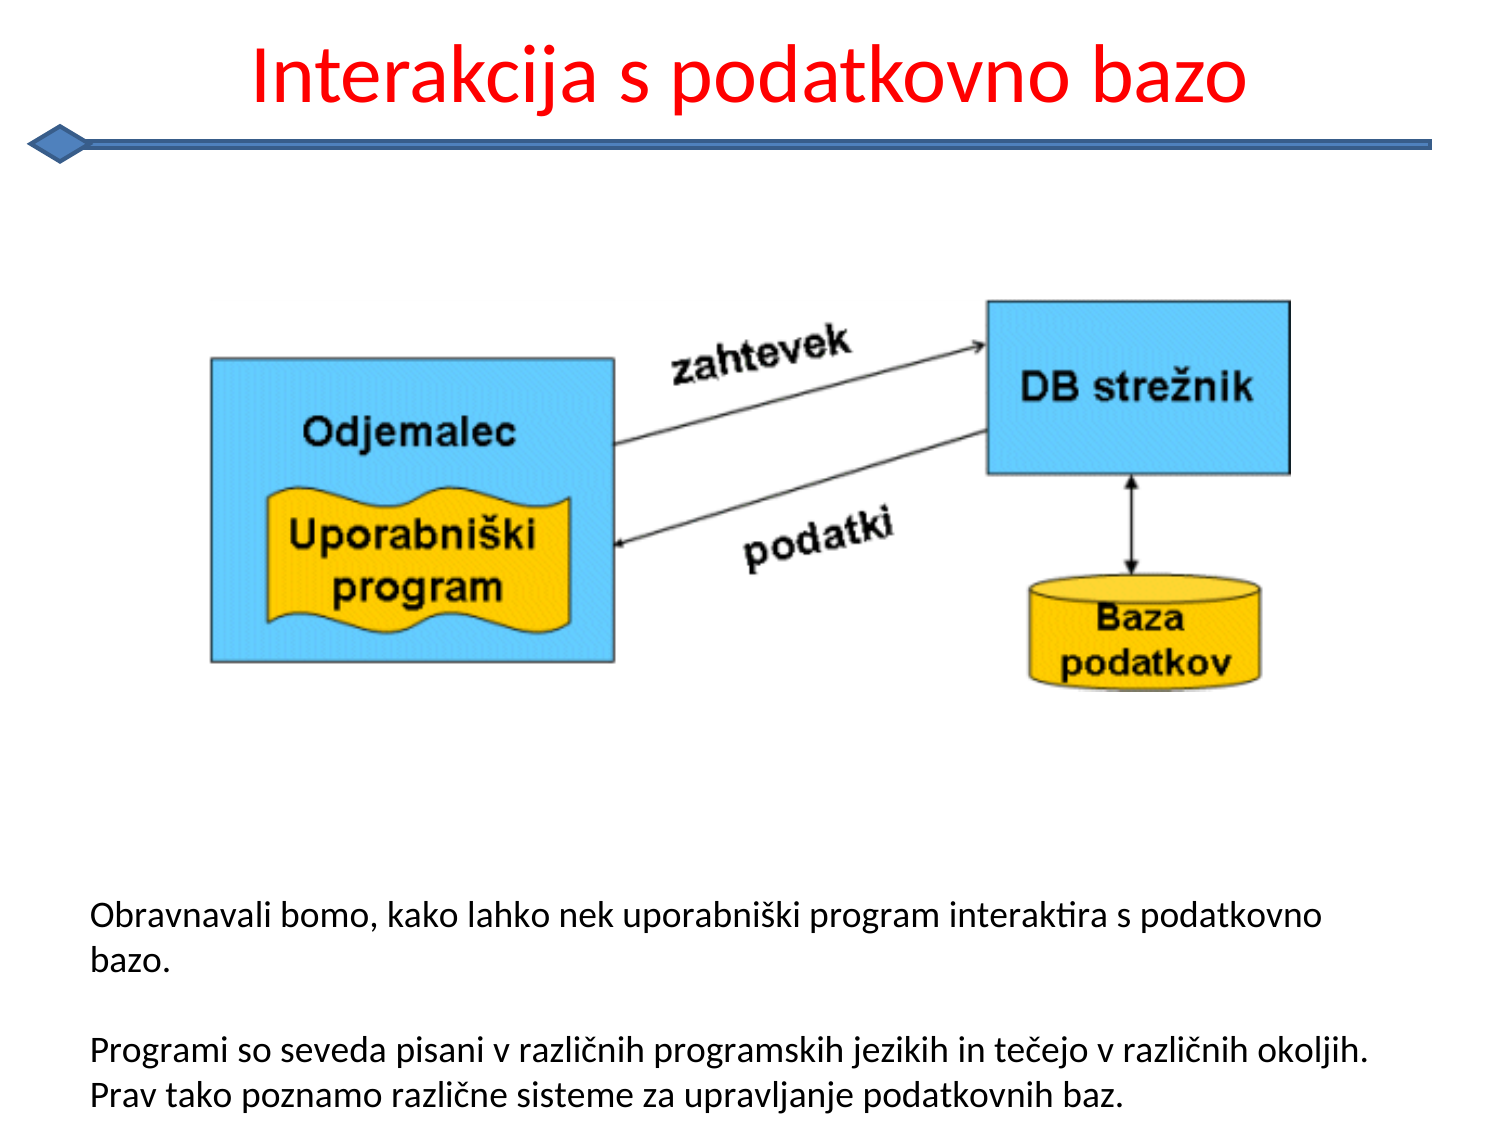

# Interakcija s podatkovno bazo
Obravnavali bomo, kako lahko nek uporabniški program interaktira s podatkovno bazo.
Programi so seveda pisani v različnih programskih jezikih in tečejo v različnih okoljih. Prav tako poznamo različne sisteme za upravljanje podatkovnih baz.